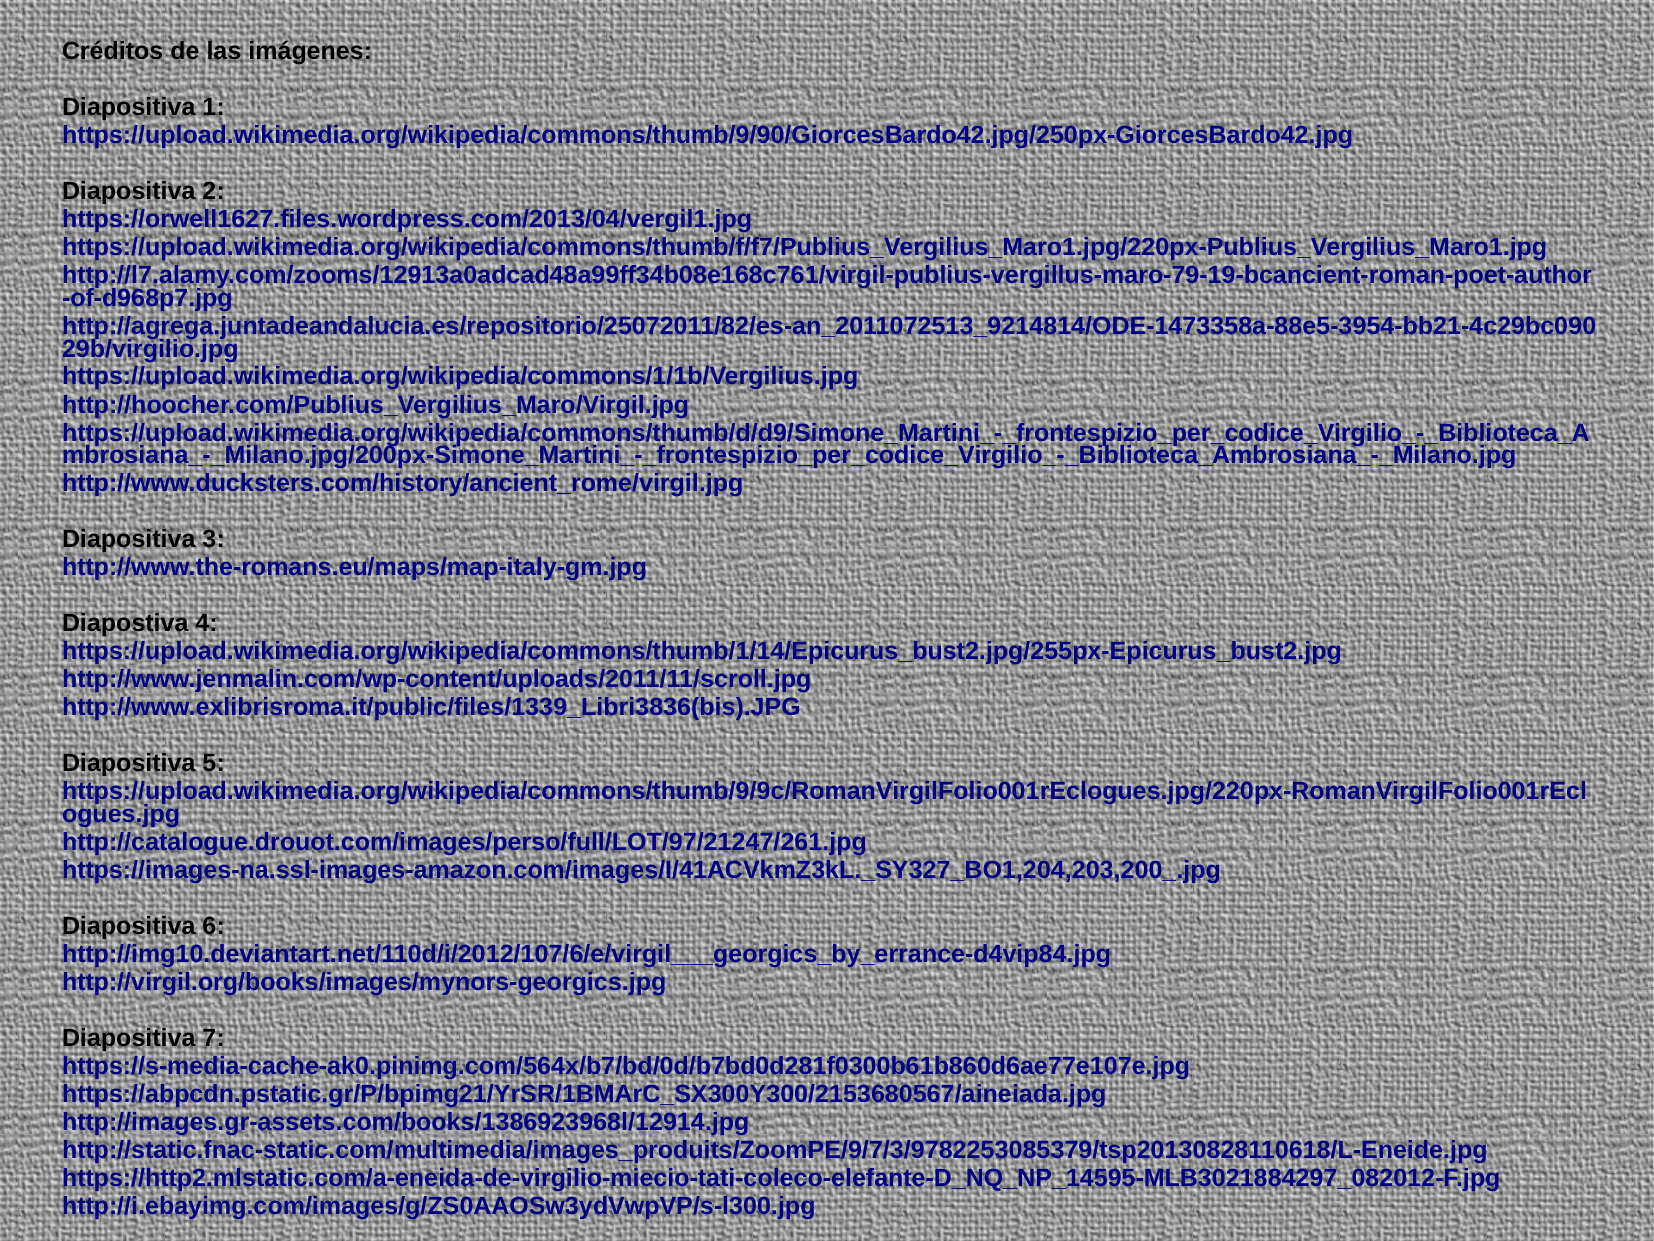

Créditos de las imágenes:
Diapositiva 1:
https://upload.wikimedia.org/wikipedia/commons/thumb/9/90/GiorcesBardo42.jpg/250px-GiorcesBardo42.jpg
Diapositiva 2:
https://orwell1627.files.wordpress.com/2013/04/vergil1.jpg
https://upload.wikimedia.org/wikipedia/commons/thumb/f/f7/Publius_Vergilius_Maro1.jpg/220px-Publius_Vergilius_Maro1.jpg
http://l7.alamy.com/zooms/12913a0adcad48a99ff34b08e168c761/virgil-publius-vergillus-maro-79-19-bcancient-roman-poet-author-of-d968p7.jpg
http://agrega.juntadeandalucia.es/repositorio/25072011/82/es-an_2011072513_9214814/ODE-1473358a-88e5-3954-bb21-4c29bc09029b/virgilio.jpg
https://upload.wikimedia.org/wikipedia/commons/1/1b/Vergilius.jpg
http://hoocher.com/Publius_Vergilius_Maro/Virgil.jpg
https://upload.wikimedia.org/wikipedia/commons/thumb/d/d9/Simone_Martini_-_frontespizio_per_codice_Virgilio_-_Biblioteca_Ambrosiana_-_Milano.jpg/200px-Simone_Martini_-_frontespizio_per_codice_Virgilio_-_Biblioteca_Ambrosiana_-_Milano.jpg
http://www.ducksters.com/history/ancient_rome/virgil.jpg
Diapositiva 3:
http://www.the-romans.eu/maps/map-italy-gm.jpg
Diapostiva 4:
https://upload.wikimedia.org/wikipedia/commons/thumb/1/14/Epicurus_bust2.jpg/255px-Epicurus_bust2.jpg
http://www.jenmalin.com/wp-content/uploads/2011/11/scroll.jpg
http://www.exlibrisroma.it/public/files/1339_Libri3836(bis).JPG
Diapositiva 5:
https://upload.wikimedia.org/wikipedia/commons/thumb/9/9c/RomanVirgilFolio001rEclogues.jpg/220px-RomanVirgilFolio001rEclogues.jpg
http://catalogue.drouot.com/images/perso/full/LOT/97/21247/261.jpg
https://images-na.ssl-images-amazon.com/images/I/41ACVkmZ3kL._SY327_BO1,204,203,200_.jpg
Diapositiva 6:
http://img10.deviantart.net/110d/i/2012/107/6/e/virgil___georgics_by_errance-d4vip84.jpg
http://virgil.org/books/images/mynors-georgics.jpg
Diapositiva 7:
https://s-media-cache-ak0.pinimg.com/564x/b7/bd/0d/b7bd0d281f0300b61b860d6ae77e107e.jpg
https://abpcdn.pstatic.gr/P/bpimg21/YrSR/1BMArC_SX300Y300/2153680567/aineiada.jpg
http://images.gr-assets.com/books/1386923968l/12914.jpg
http://static.fnac-static.com/multimedia/images_produits/ZoomPE/9/7/3/9782253085379/tsp20130828110618/L-Eneide.jpg
https://http2.mlstatic.com/a-eneida-de-virgilio-miecio-tati-coleco-elefante-D_NQ_NP_14595-MLB3021884297_082012-F.jpg
http://i.ebayimg.com/images/g/ZS0AAOSw3ydVwpVP/s-l300.jpg